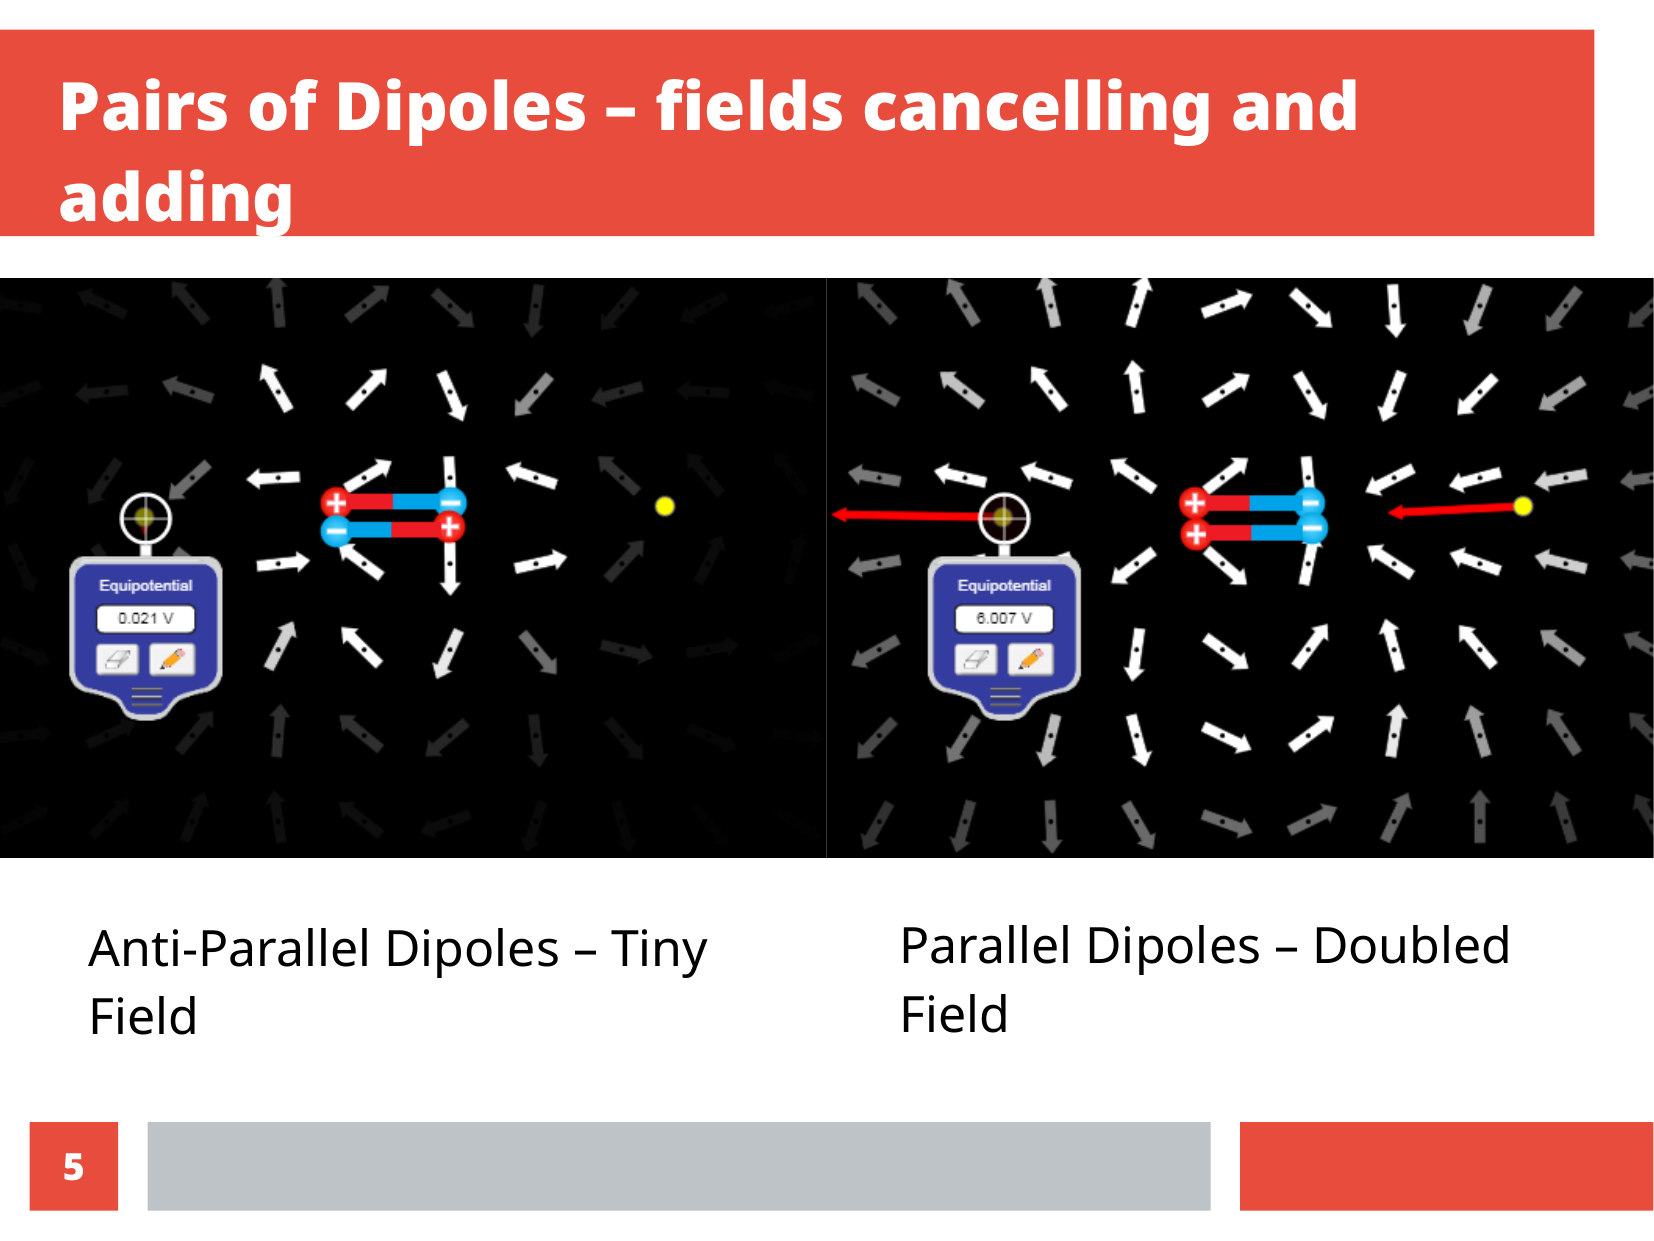

# Pairs of Dipoles – fields cancelling and adding
Parallel Dipoles – Doubled Field
Anti-Parallel Dipoles – Tiny Field
5